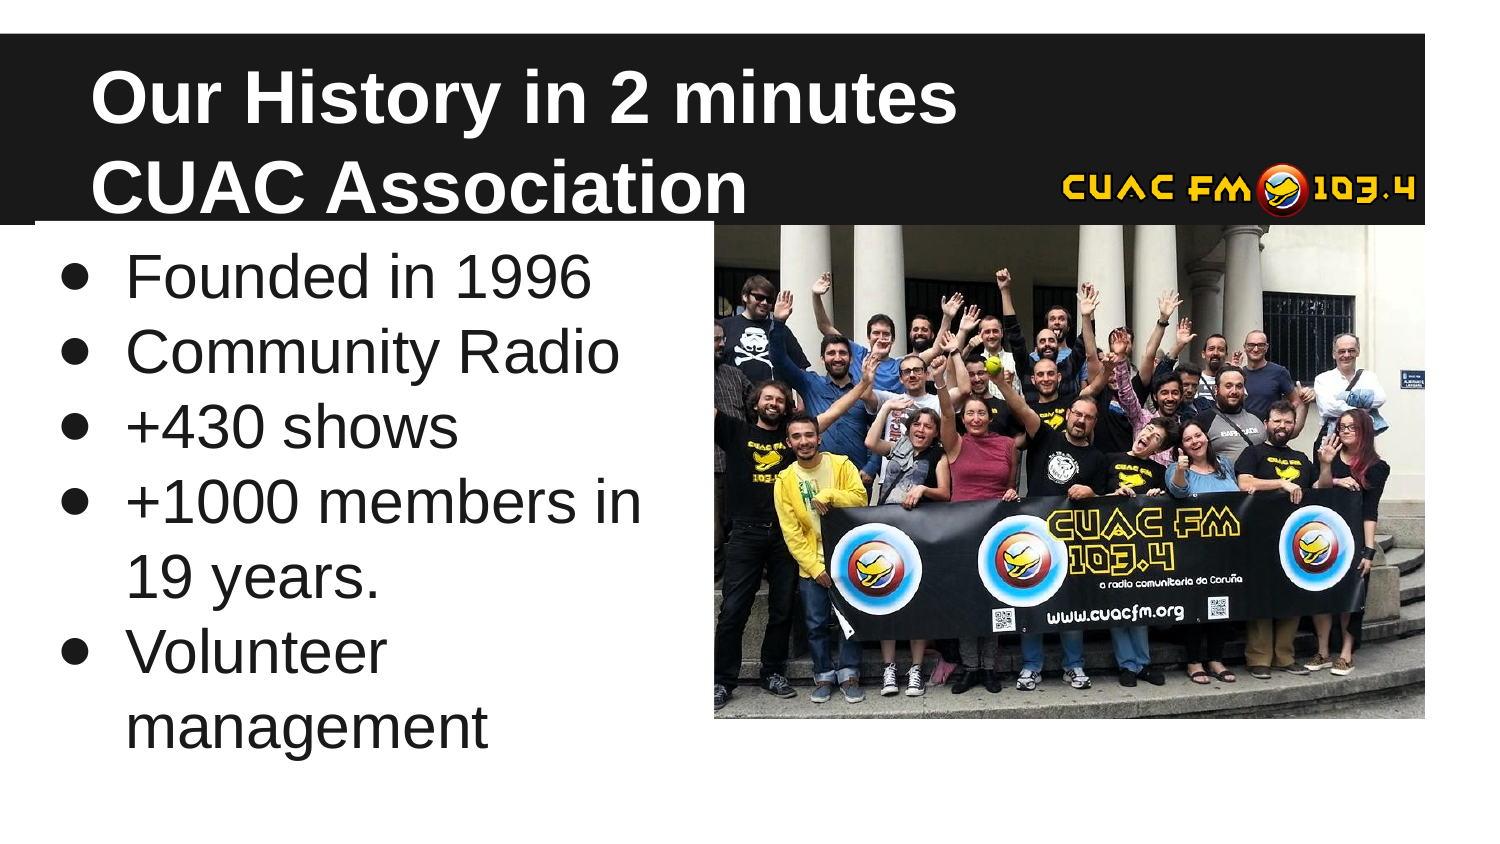

# Our History in 2 minutes CUAC Association
Founded in 1996
Community Radio
+430 shows
+1000 members in 19 years.
Volunteer management